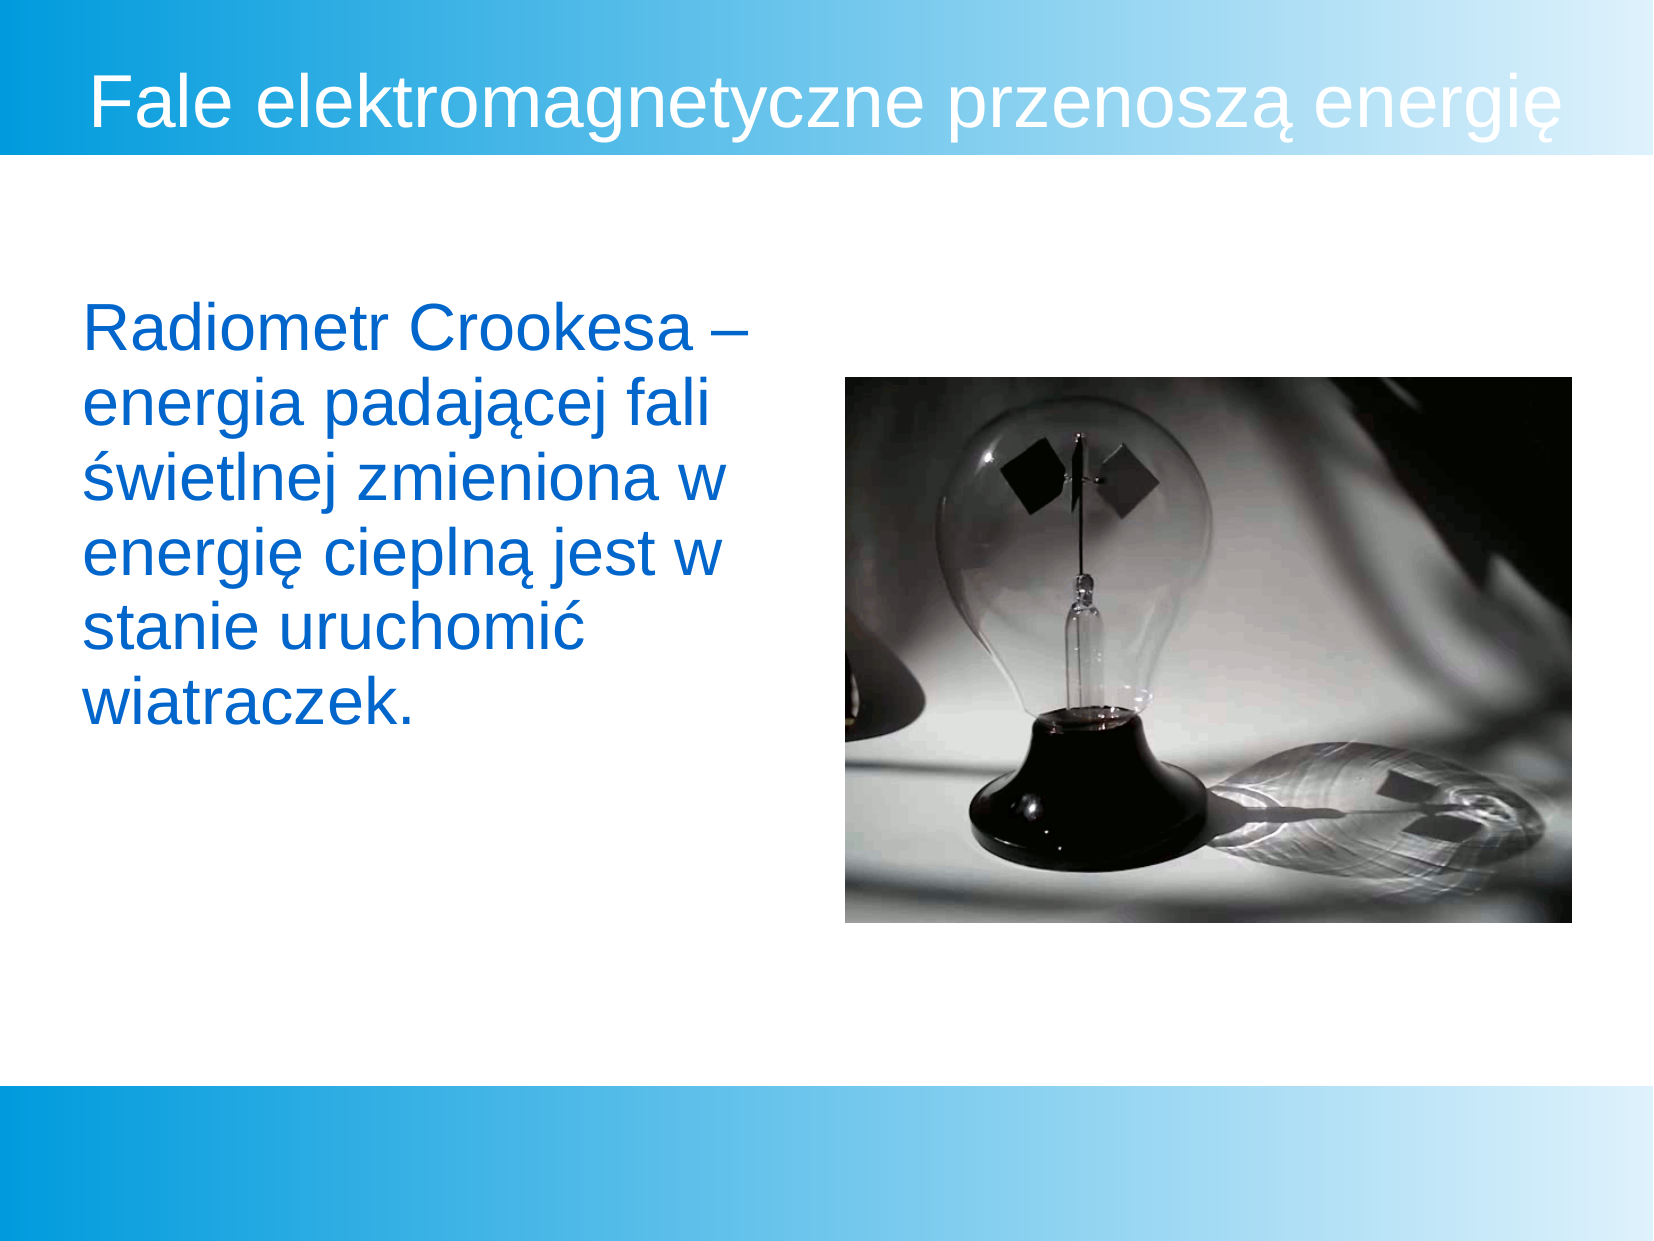

# Fale elektromagnetyczne przenoszą energię
Radiometr Crookesa – energia padającej fali świetlnej zmieniona w energię cieplną jest w stanie uruchomić wiatraczek.